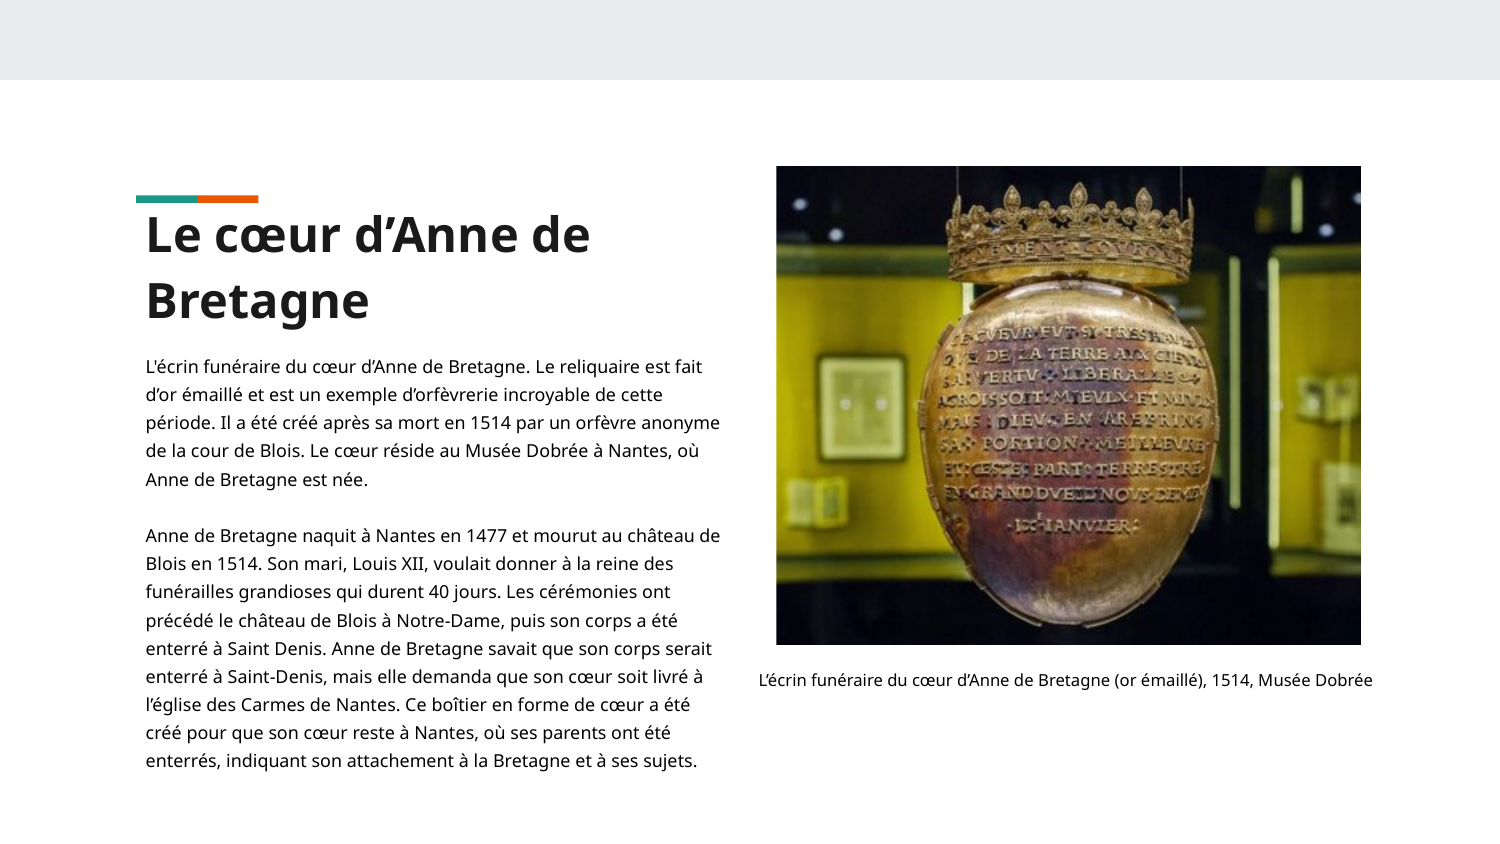

# Le cœur d’Anne de Bretagne
L'écrin funéraire du cœur d’Anne de Bretagne. Le reliquaire est fait d’or émaillé et est un exemple d’orfèvrerie incroyable de cette période. Il a été créé après sa mort en 1514 par un orfèvre anonyme de la cour de Blois. Le cœur réside au Musée Dobrée à Nantes, où Anne de Bretagne est née.
Anne de Bretagne naquit à Nantes en 1477 et mourut au château de Blois en 1514. Son mari, Louis XII, voulait donner à la reine des funérailles grandioses qui durent 40 jours. Les cérémonies ont précédé le château de Blois à Notre-Dame, puis son corps a été enterré à Saint Denis. Anne de Bretagne savait que son corps serait enterré à Saint-Denis, mais elle demanda que son cœur soit livré à l’église des Carmes de Nantes. Ce boîtier en forme de cœur a été créé pour que son cœur reste à Nantes, où ses parents ont été enterrés, indiquant son attachement à la Bretagne et à ses sujets.
L’écrin funéraire du cœur d’Anne de Bretagne (or émaillé), 1514, Musée Dobrée